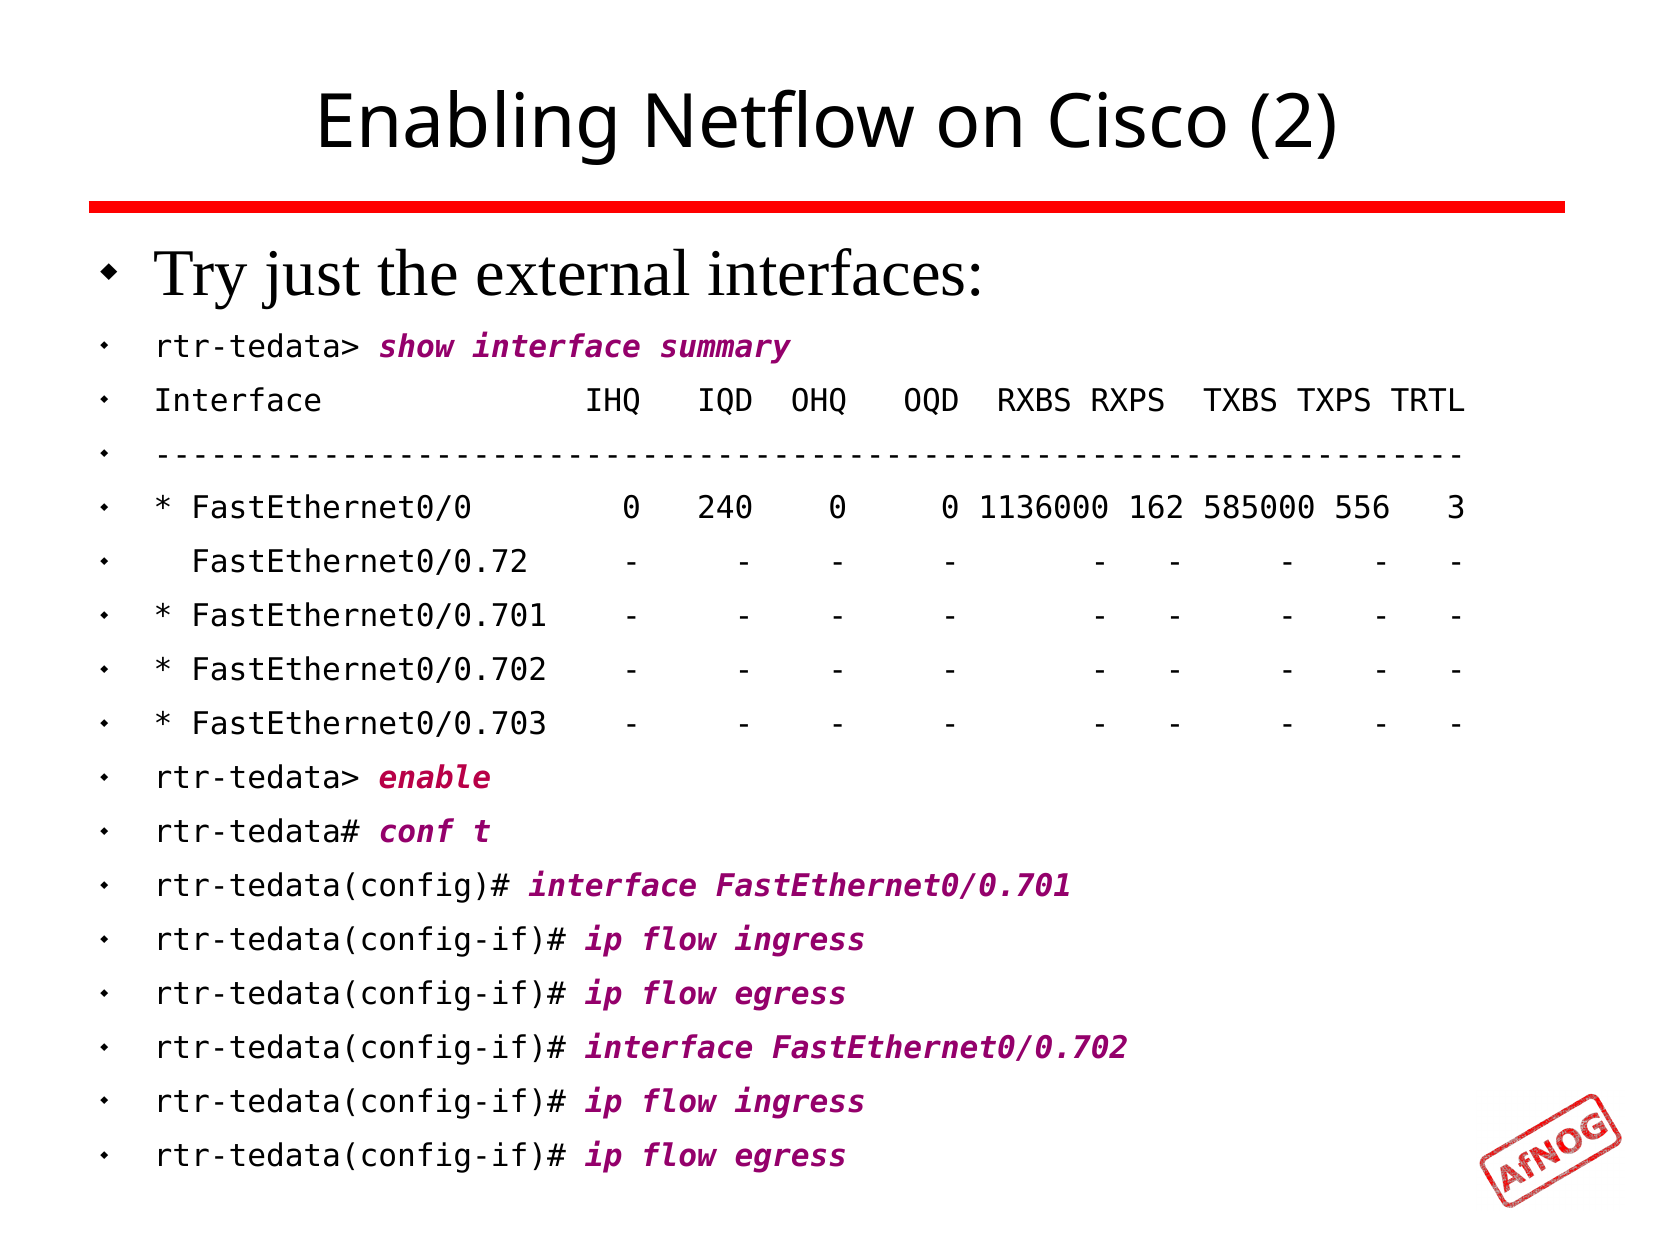

# Enabling Netflow on Cisco (2)
Try just the external interfaces:
rtr-tedata> show interface summary
Interface IHQ IQD OHQ OQD RXBS RXPS TXBS TXPS TRTL
----------------------------------------------------------------------
* FastEthernet0/0 0 240 0 0 1136000 162 585000 556 3
 FastEthernet0/0.72 - - - - - - - - -
* FastEthernet0/0.701 - - - - - - - - -
* FastEthernet0/0.702 - - - - - - - - -
* FastEthernet0/0.703 - - - - - - - - -
rtr-tedata> enable
rtr-tedata# conf t
rtr-tedata(config)# interface FastEthernet0/0.701
rtr-tedata(config-if)# ip flow ingress
rtr-tedata(config-if)# ip flow egress
rtr-tedata(config-if)# interface FastEthernet0/0.702
rtr-tedata(config-if)# ip flow ingress
rtr-tedata(config-if)# ip flow egress